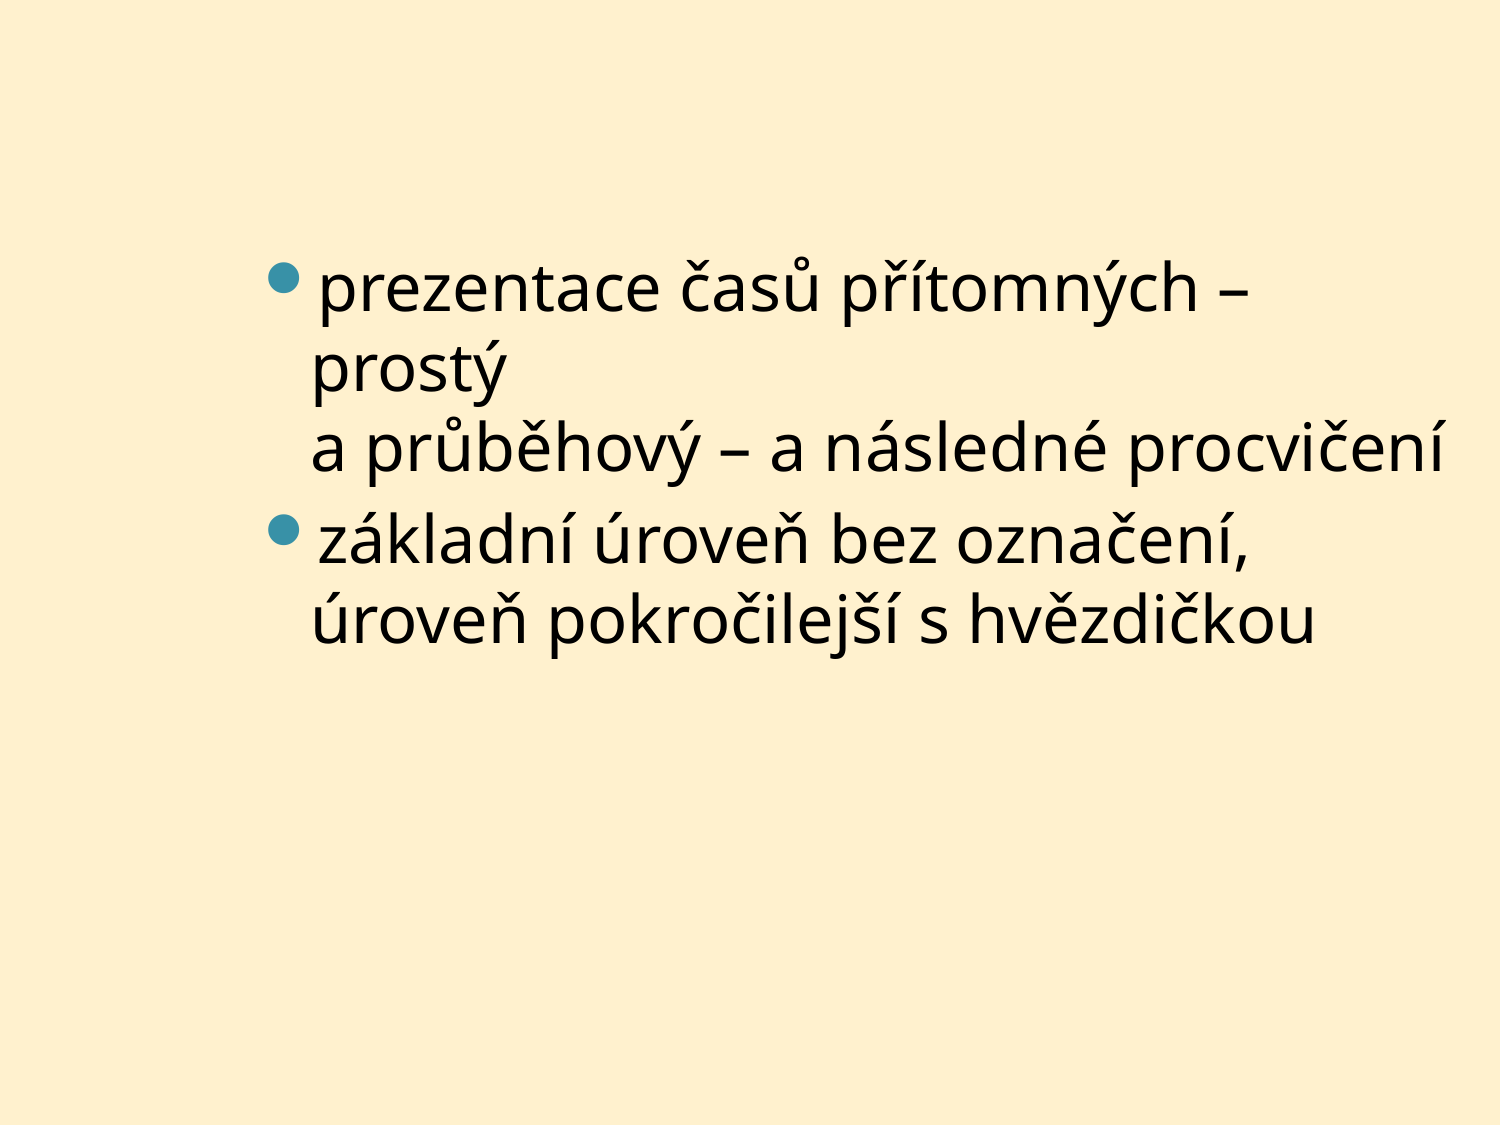

#
prezentace časů přítomných – prostý
a průběhový – a následné procvičení
základní úroveň bez označení, úroveň pokročilejší s hvězdičkou